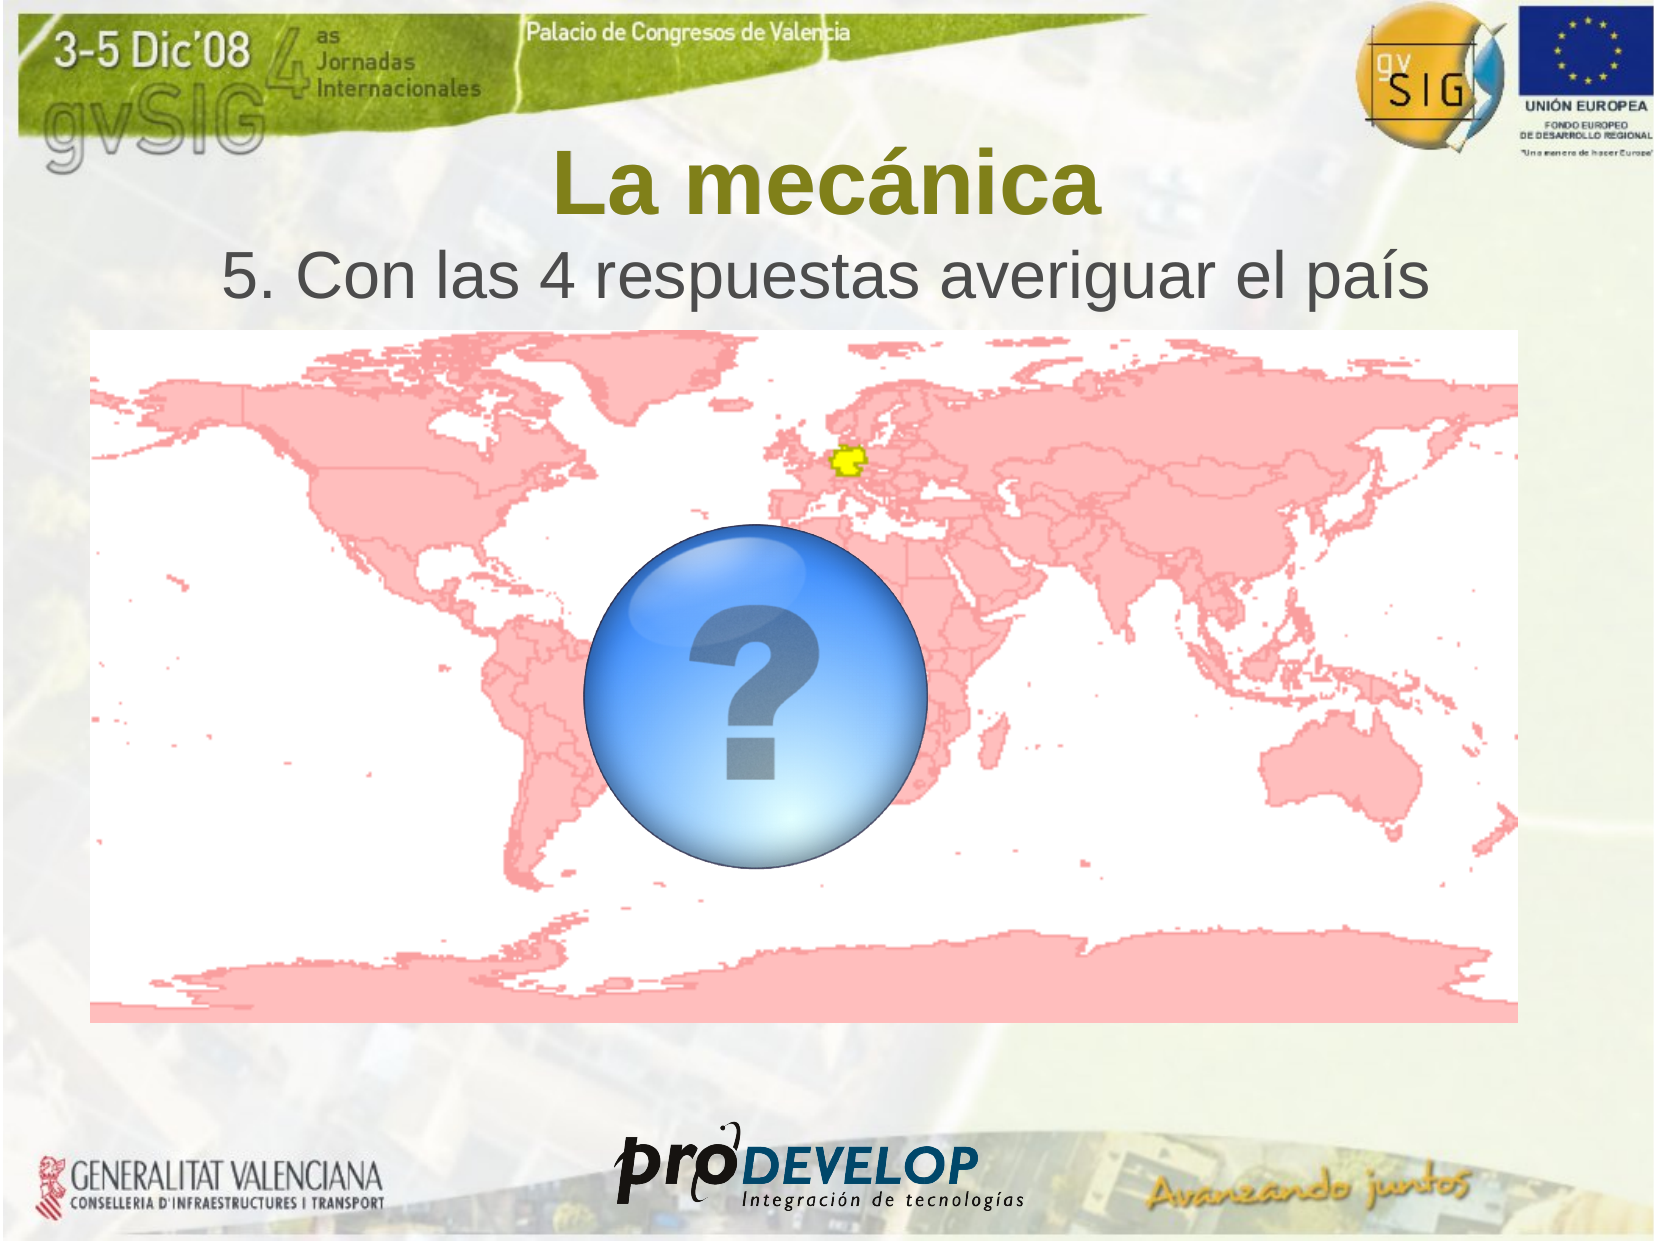

# La mecánica
5. Con las 4 respuestas averiguar el país